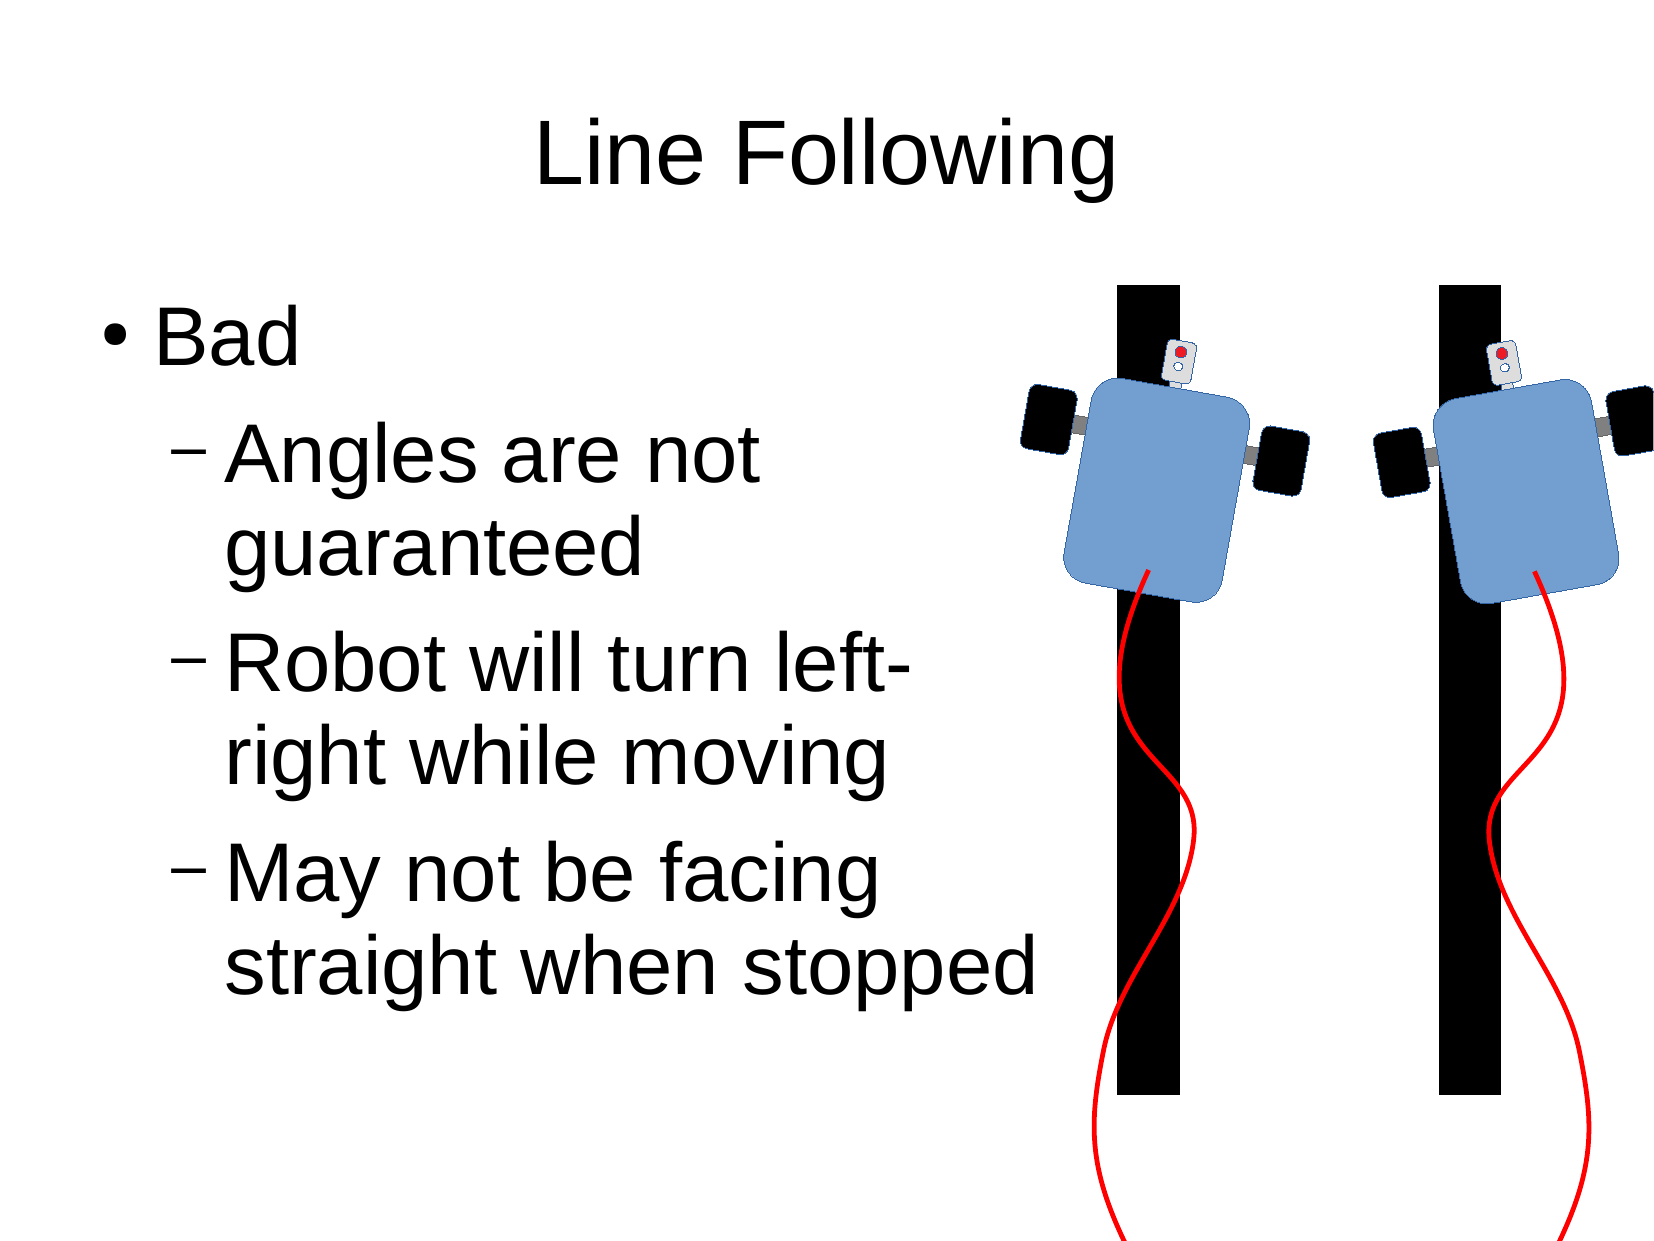

# Line Following
Bad
Angles are not guaranteed
Robot will turn left-right while moving
May not be facing straight when stopped